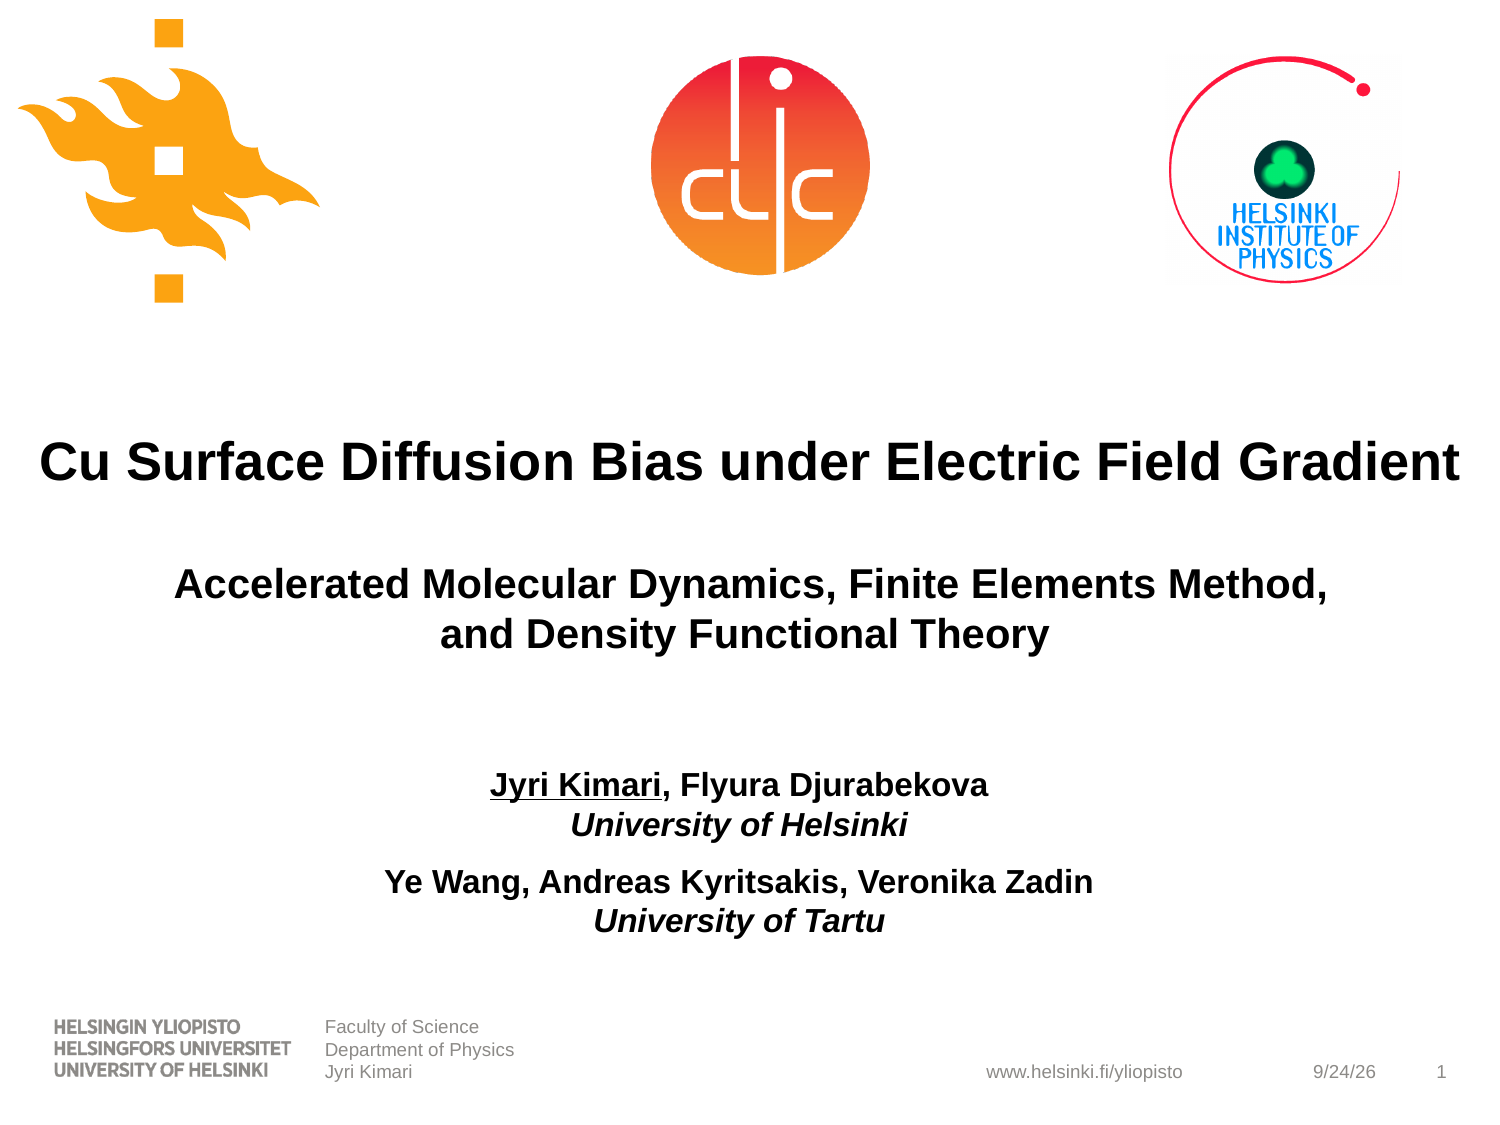

# Cu Surface Diffusion Bias under Electric Field Gradient Accelerated Molecular Dynamics, Finite Elements Method, and Density Functional Theory
Jyri Kimari, Flyura Djurabekova
University of Helsinki
Ye Wang, Andreas Kyritsakis, Veronika Zadin
University of Tartu
Faculty of Science
Department of Physics
Jyri Kimari